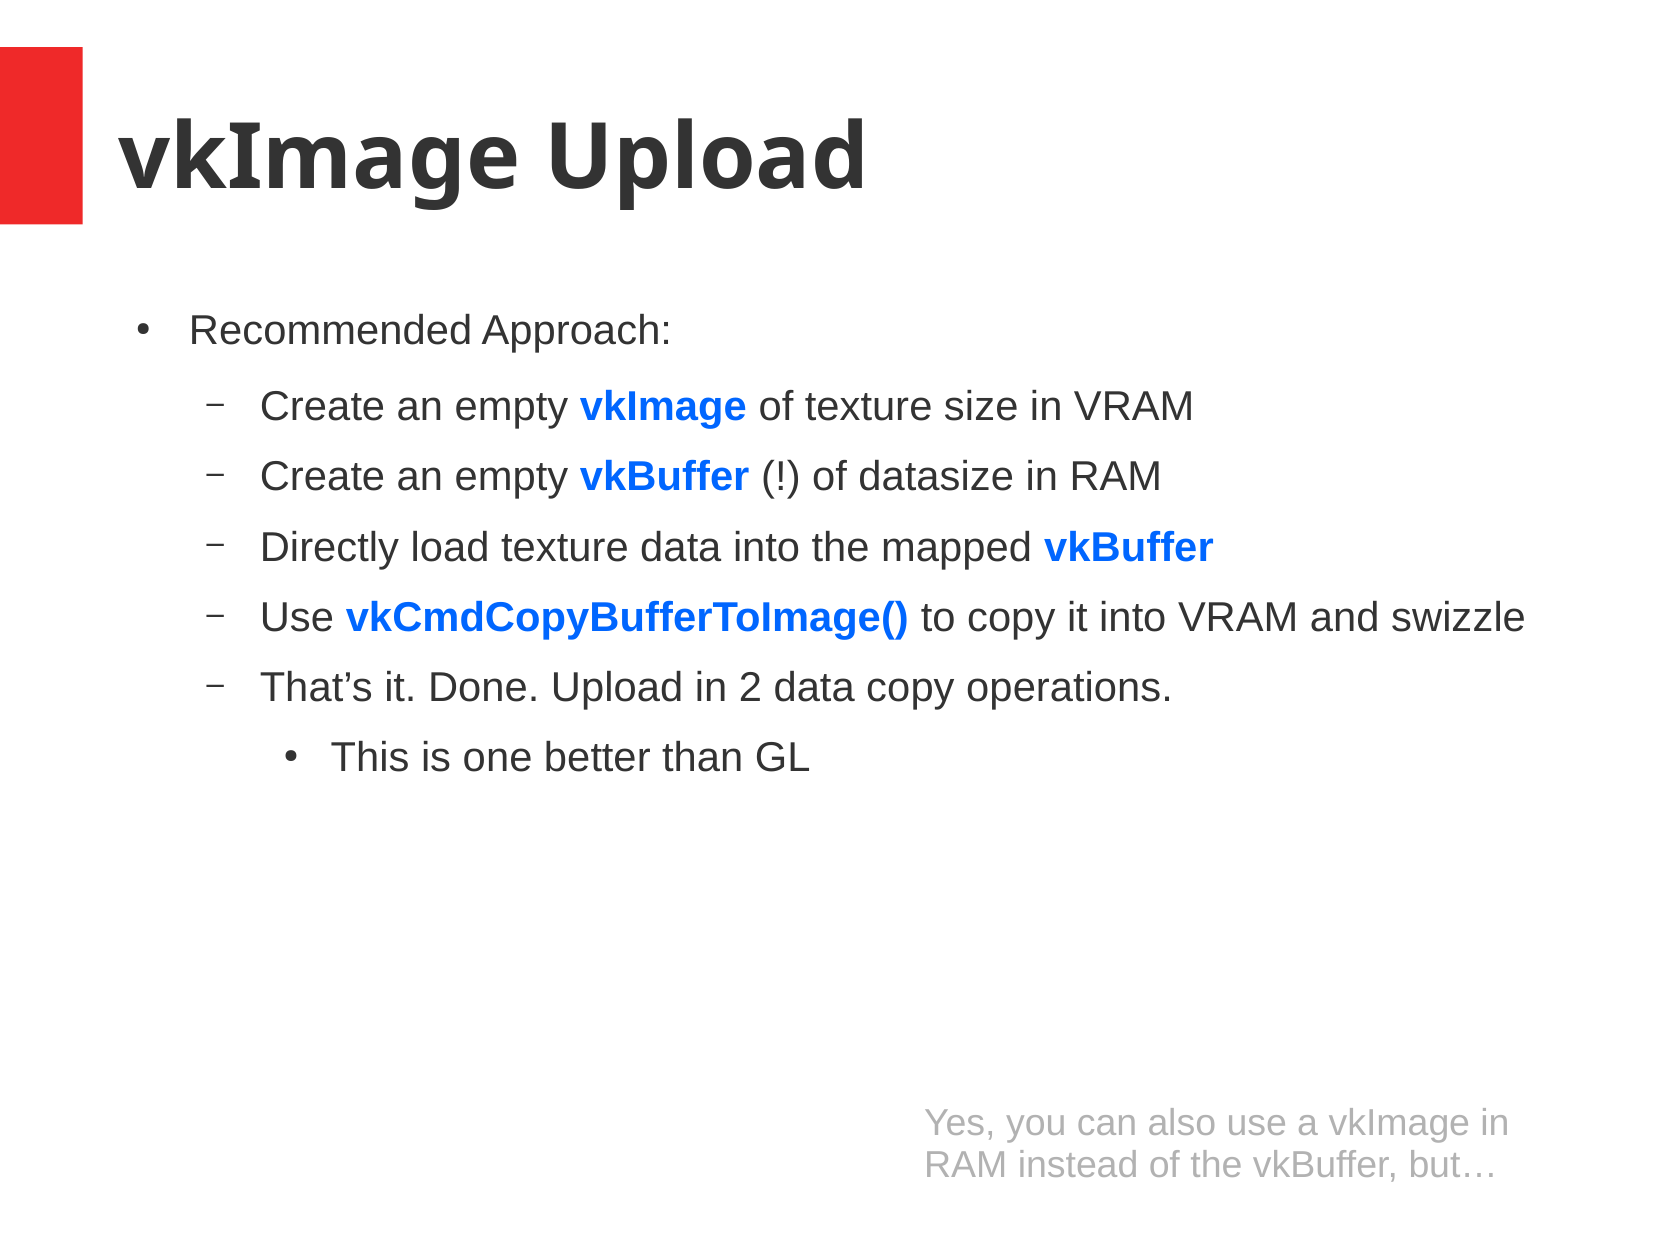

# vkImage Upload
Recommended Approach:
Create an empty vkImage of texture size in VRAM
Create an empty vkBuffer (!) of datasize in RAM
Directly load texture data into the mapped vkBuffer
Use vkCmdCopyBufferToImage() to copy it into VRAM and swizzle
That’s it. Done. Upload in 2 data copy operations.
This is one better than GL
Yes, you can also use a vkImage in RAM instead of the vkBuffer, but…